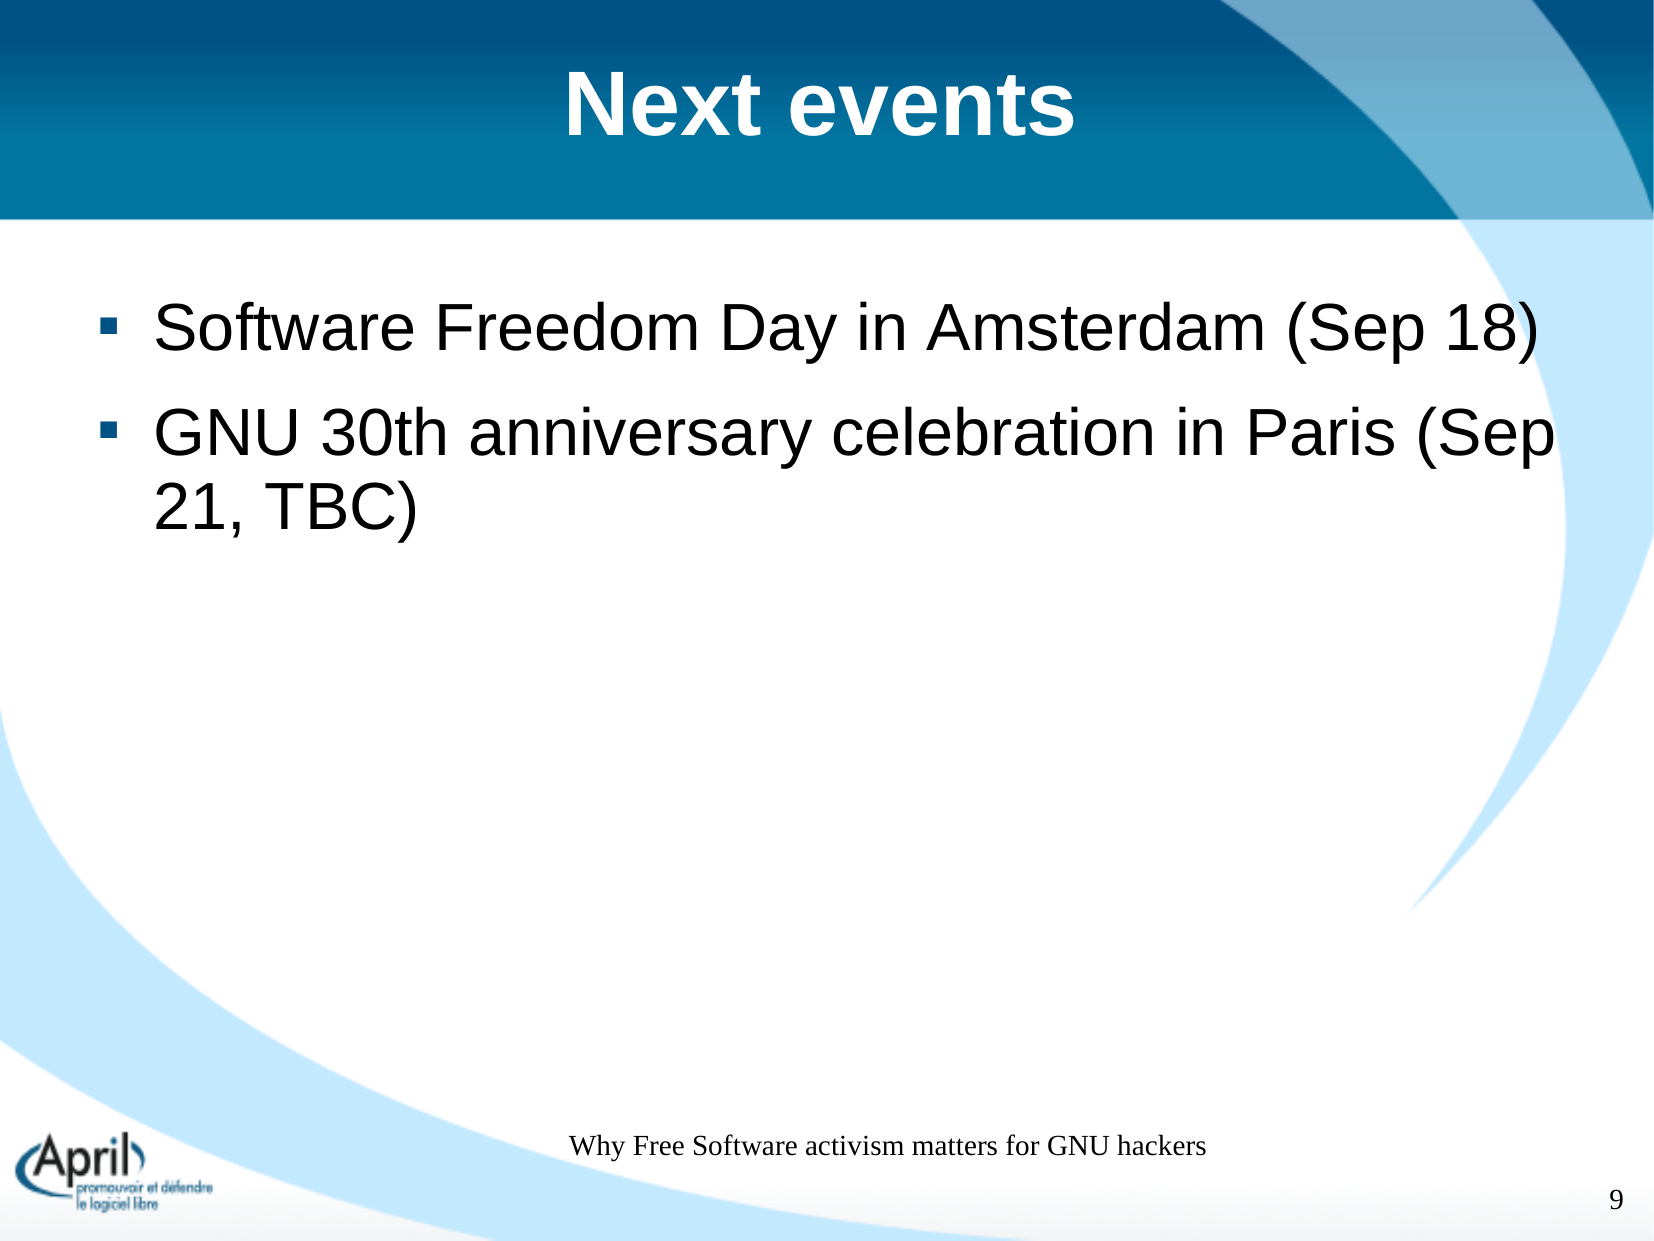

# Next events
Software Freedom Day in Amsterdam (Sep 18)
GNU 30th anniversary celebration in Paris (Sep 21, TBC)
Why Free Software activism matters for GNU hackers
9